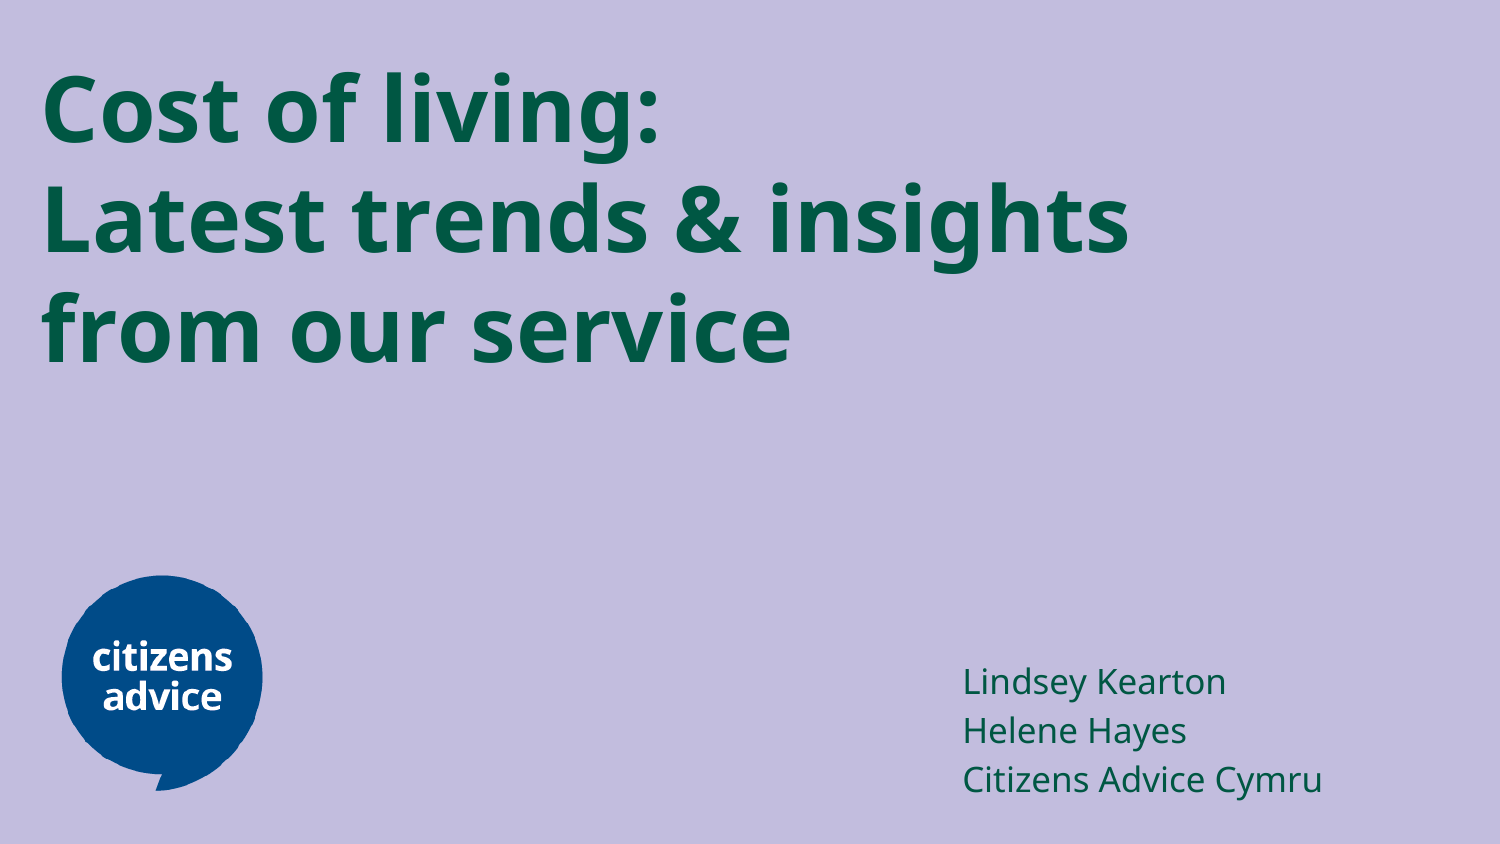

# Cost of living:
Latest trends & insights from our service
Lindsey Kearton
Helene Hayes
Citizens Advice Cymru